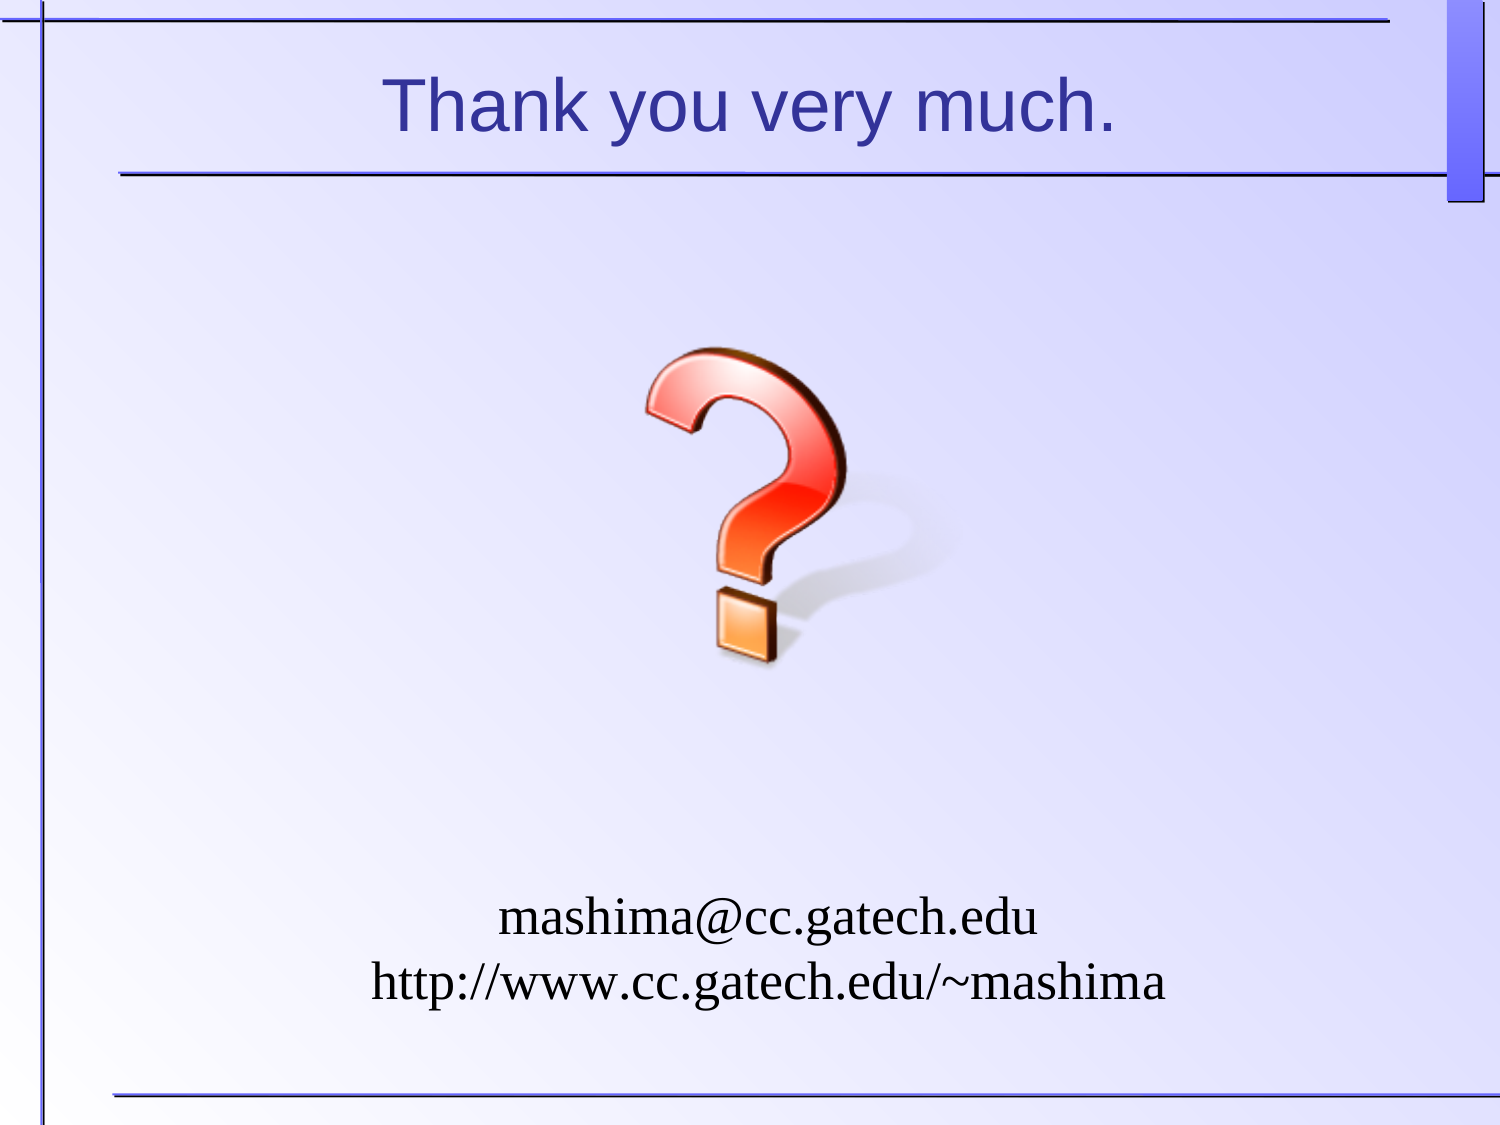

# Thank you very much.
mashima@cc.gatech.edu
http://www.cc.gatech.edu/~mashima